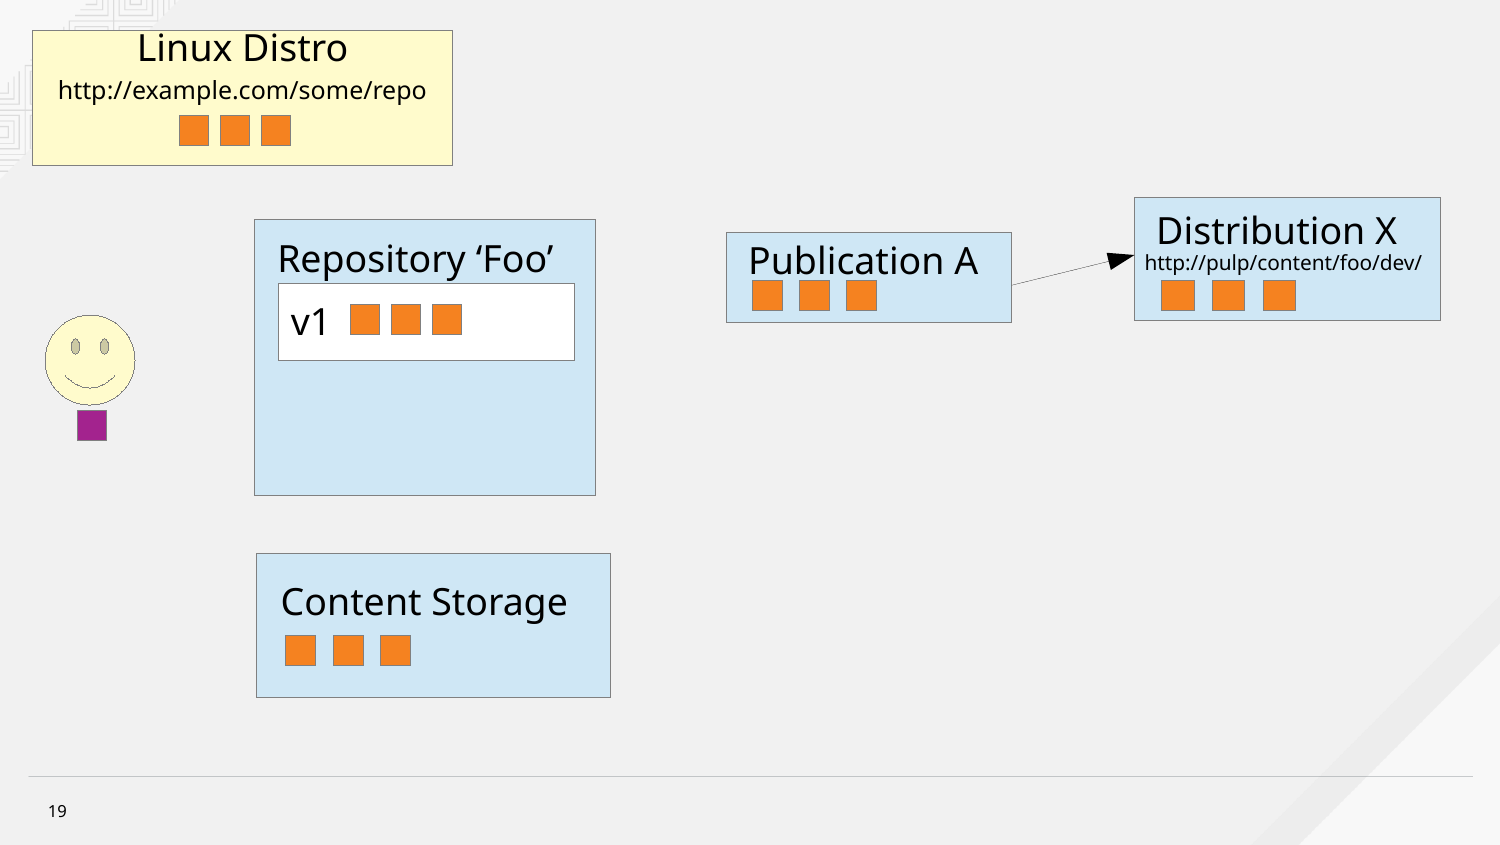

Linux Distro
http://example.com/some/repo
Distribution X
Repository ‘Foo’
Publication A
http://pulp/content/foo/dev/
v1
Content Storage
19